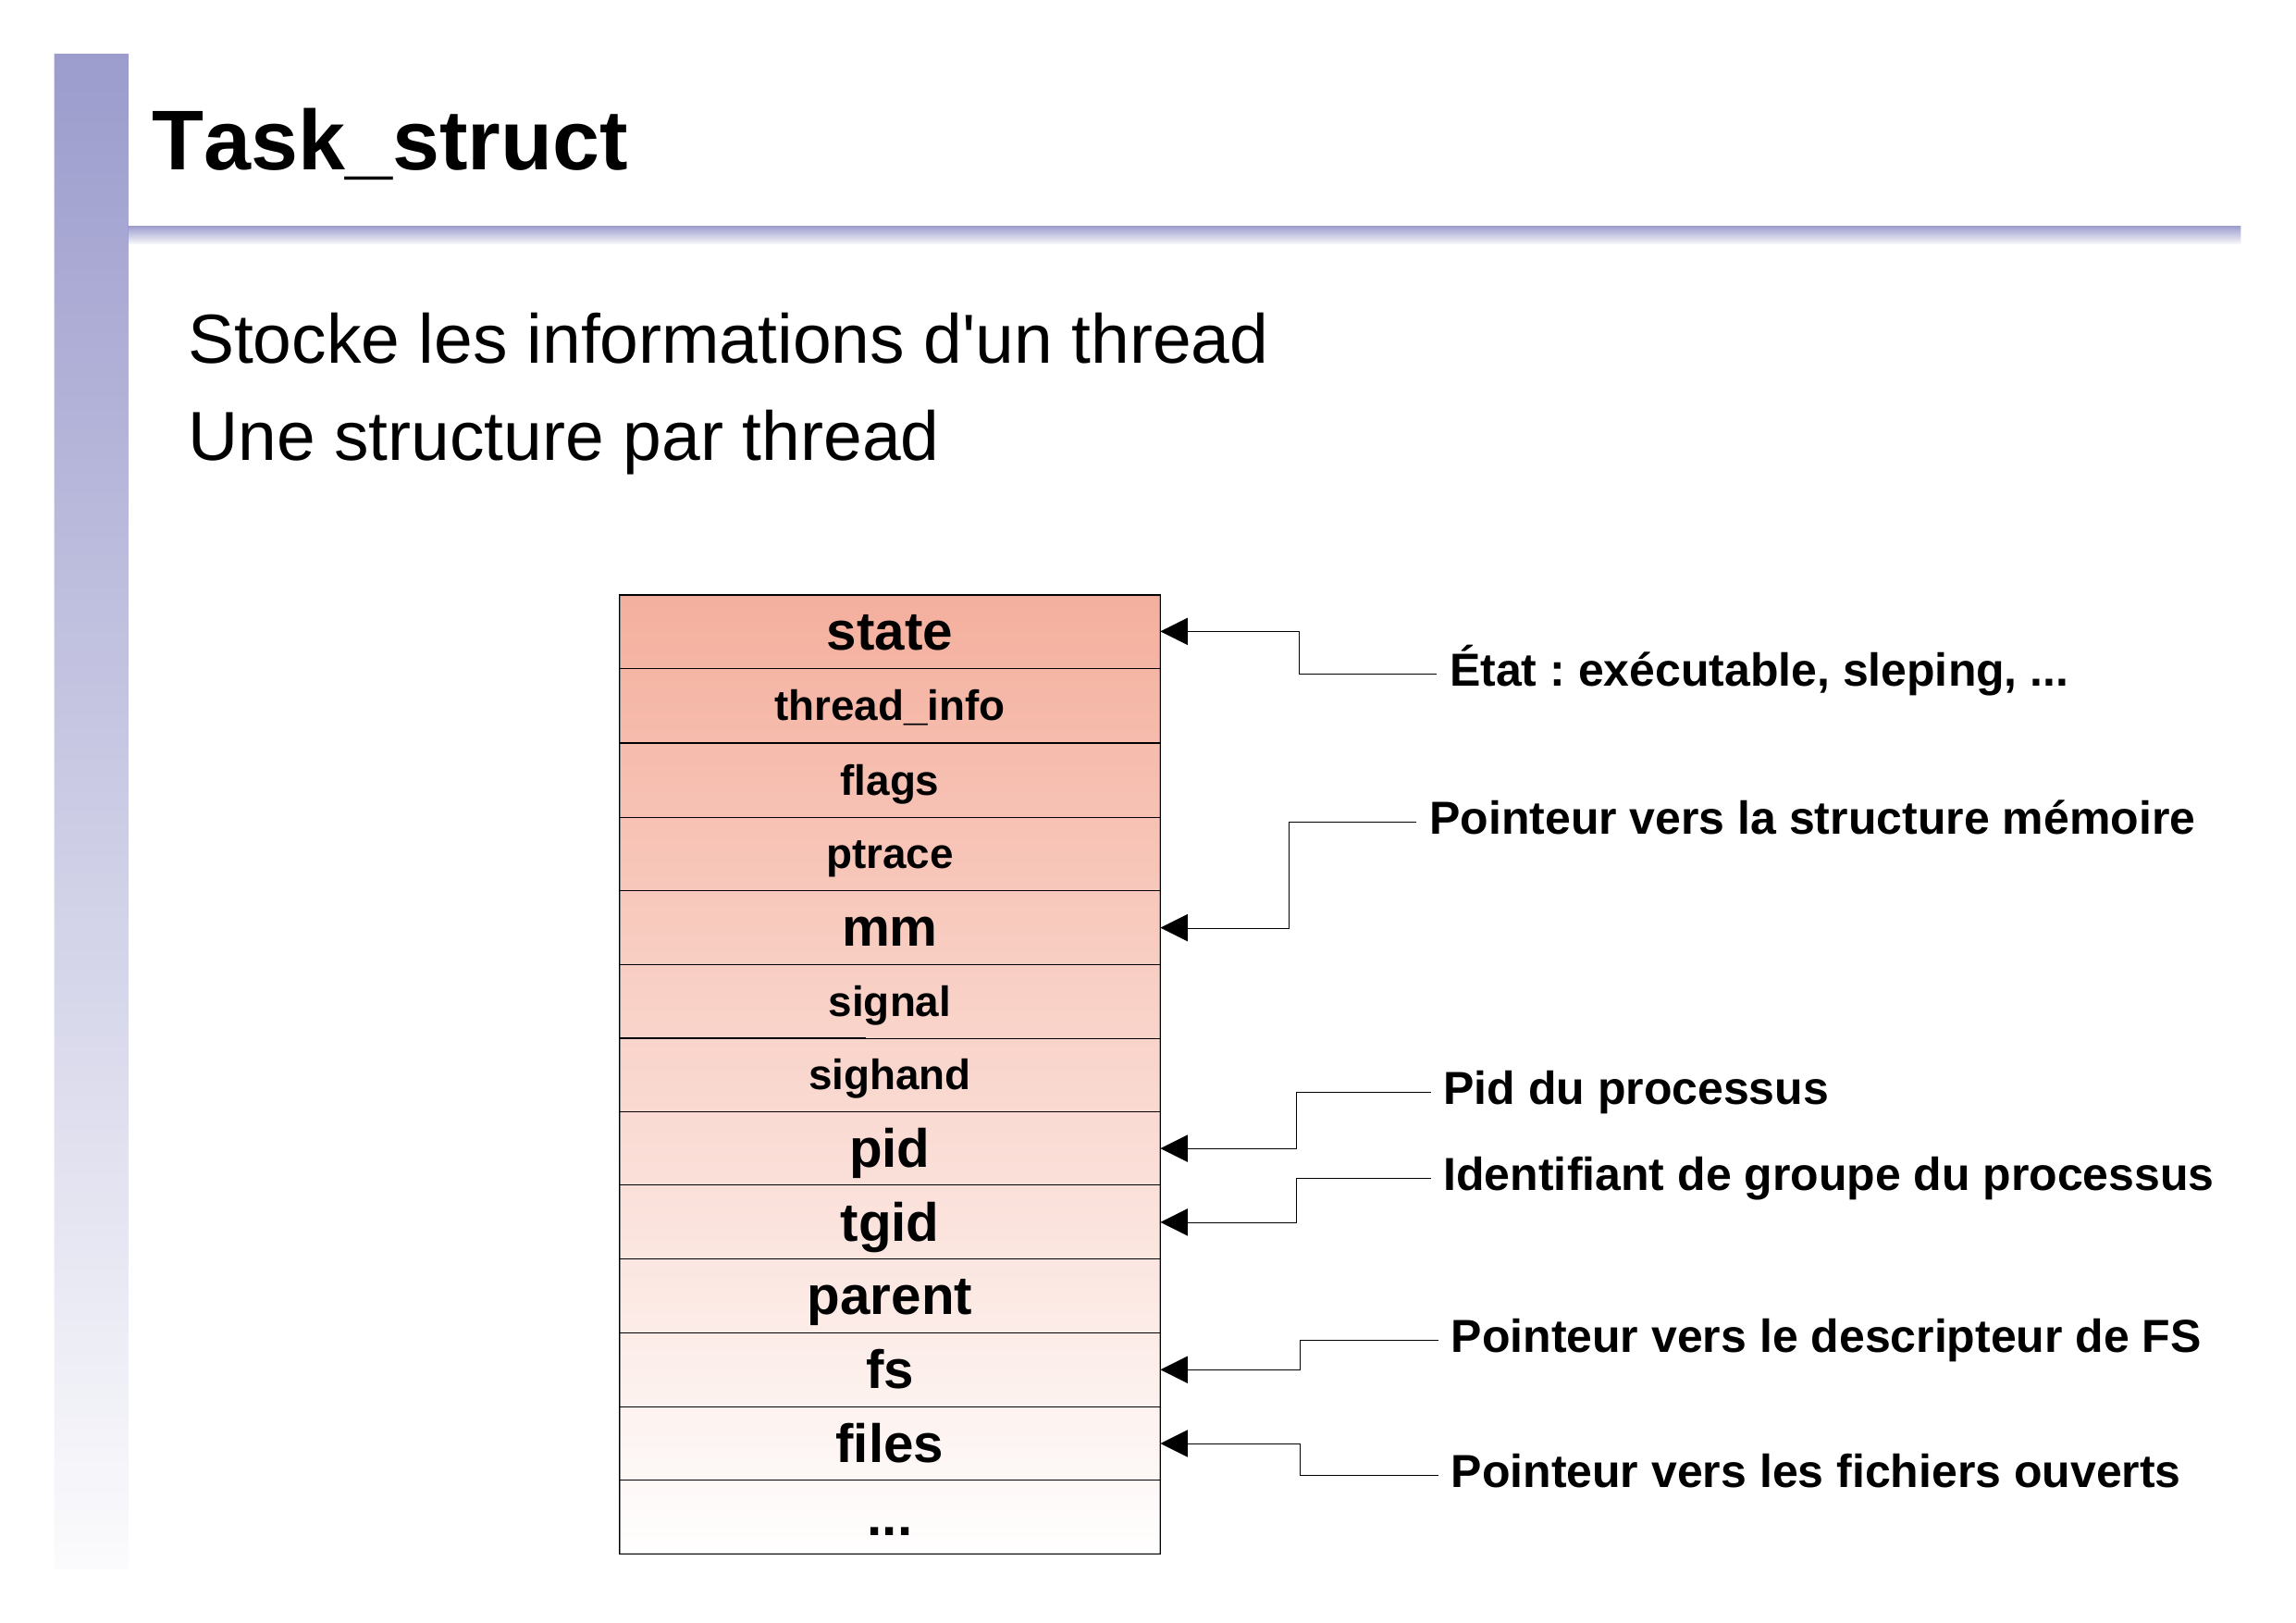

# Task_struct
Stocke les informations d'un thread
Une structure par thread
state
 État : exécutable, sleping, ...
thread_info
flags
 Pointeur vers la structure mémoire
ptrace
mm
signal
sighand
 Pid du processus
pid
 Identifiant de groupe du processus
tgid
parent
 Pointeur vers le descripteur de FS
fs
files
 Pointeur vers les fichiers ouverts
...